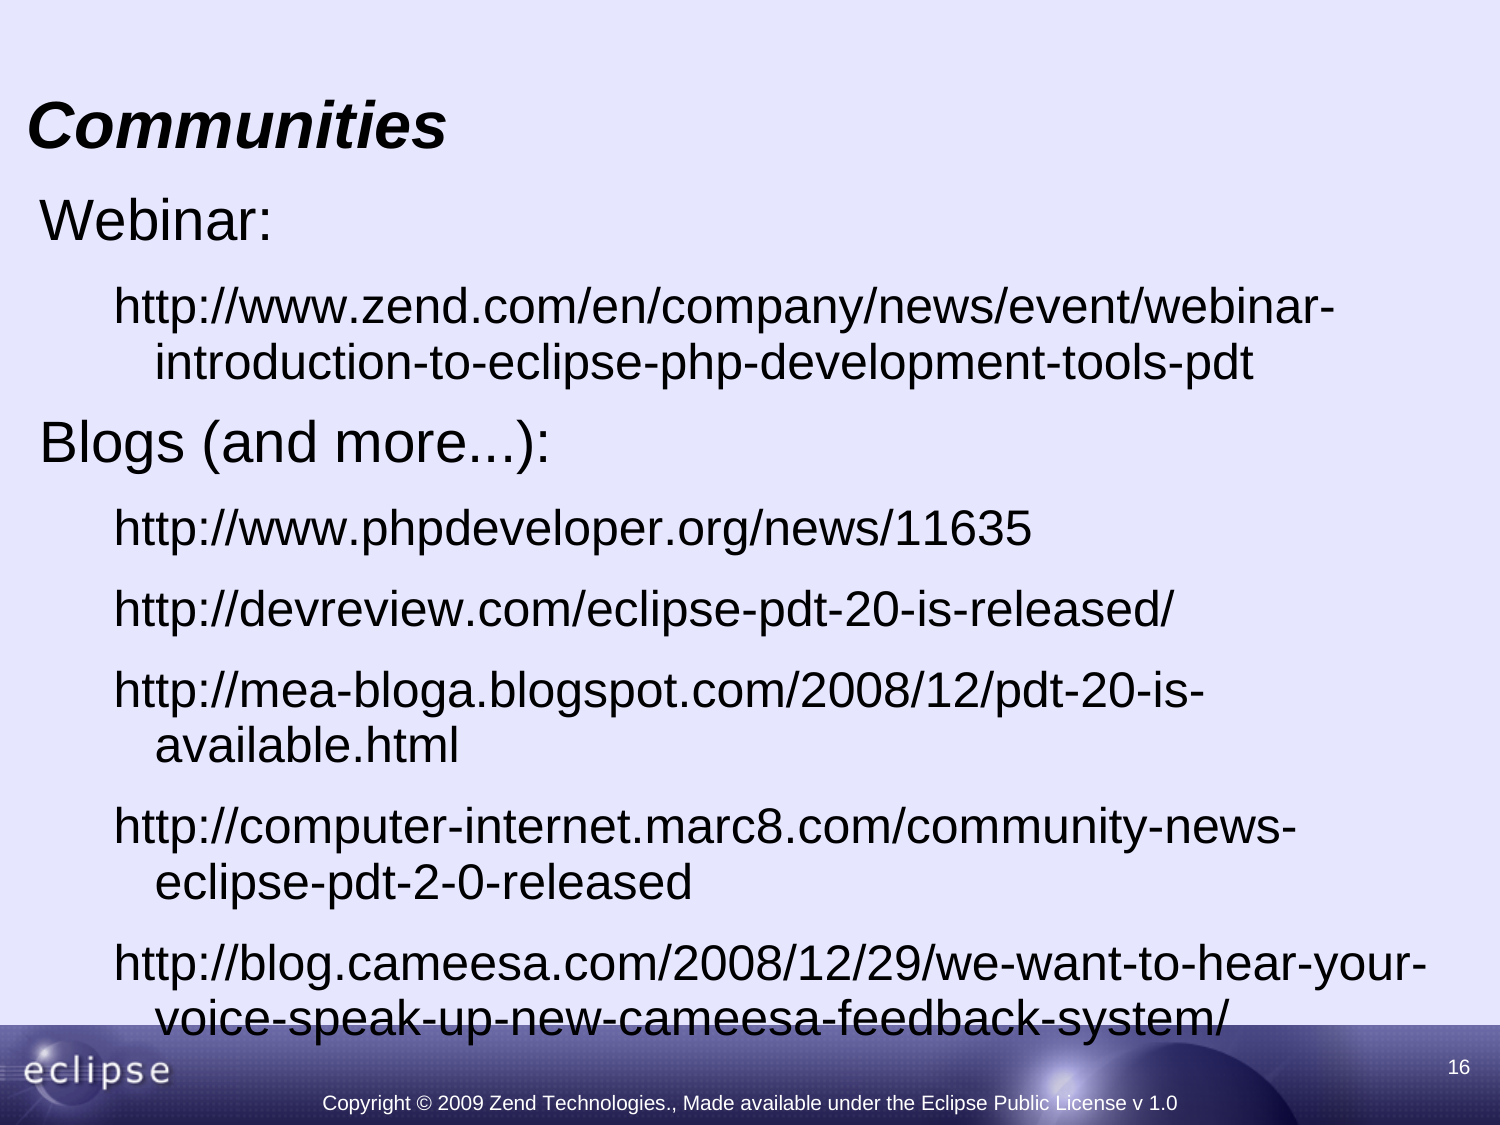

# Communities
Webinar:
http://www.zend.com/en/company/news/event/webinar-introduction-to-eclipse-php-development-tools-pdt
Blogs (and more...):
http://www.phpdeveloper.org/news/11635
http://devreview.com/eclipse-pdt-20-is-released/
http://mea-bloga.blogspot.com/2008/12/pdt-20-is-available.html
http://computer-internet.marc8.com/community-news-eclipse-pdt-2-0-released
http://blog.cameesa.com/2008/12/29/we-want-to-hear-your-voice-speak-up-new-cameesa-feedback-system/
16